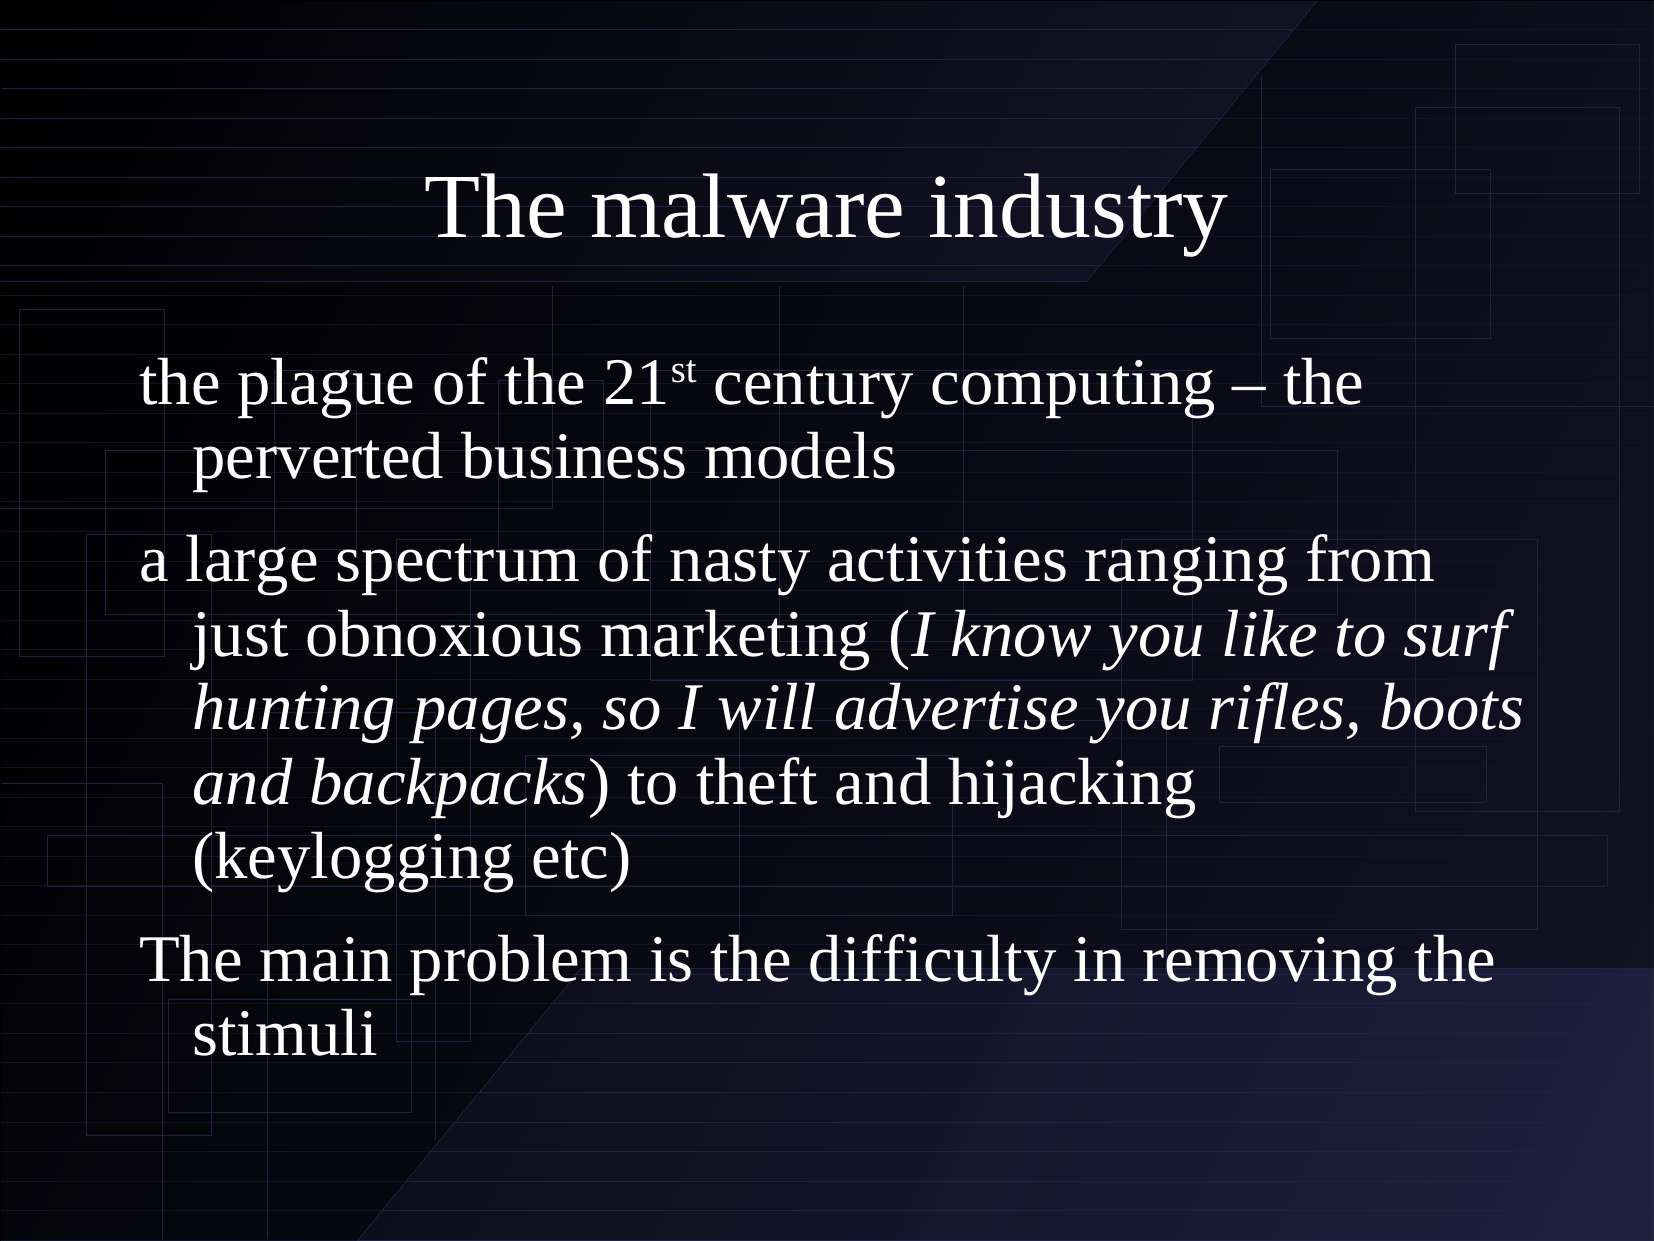

# The malware industry
the plague of the 21st century computing – the perverted business models
a large spectrum of nasty activities ranging from just obnoxious marketing (I know you like to surf hunting pages, so I will advertise you rifles, boots and backpacks) to theft and hijacking (keylogging etc)
The main problem is the difficulty in removing the stimuli